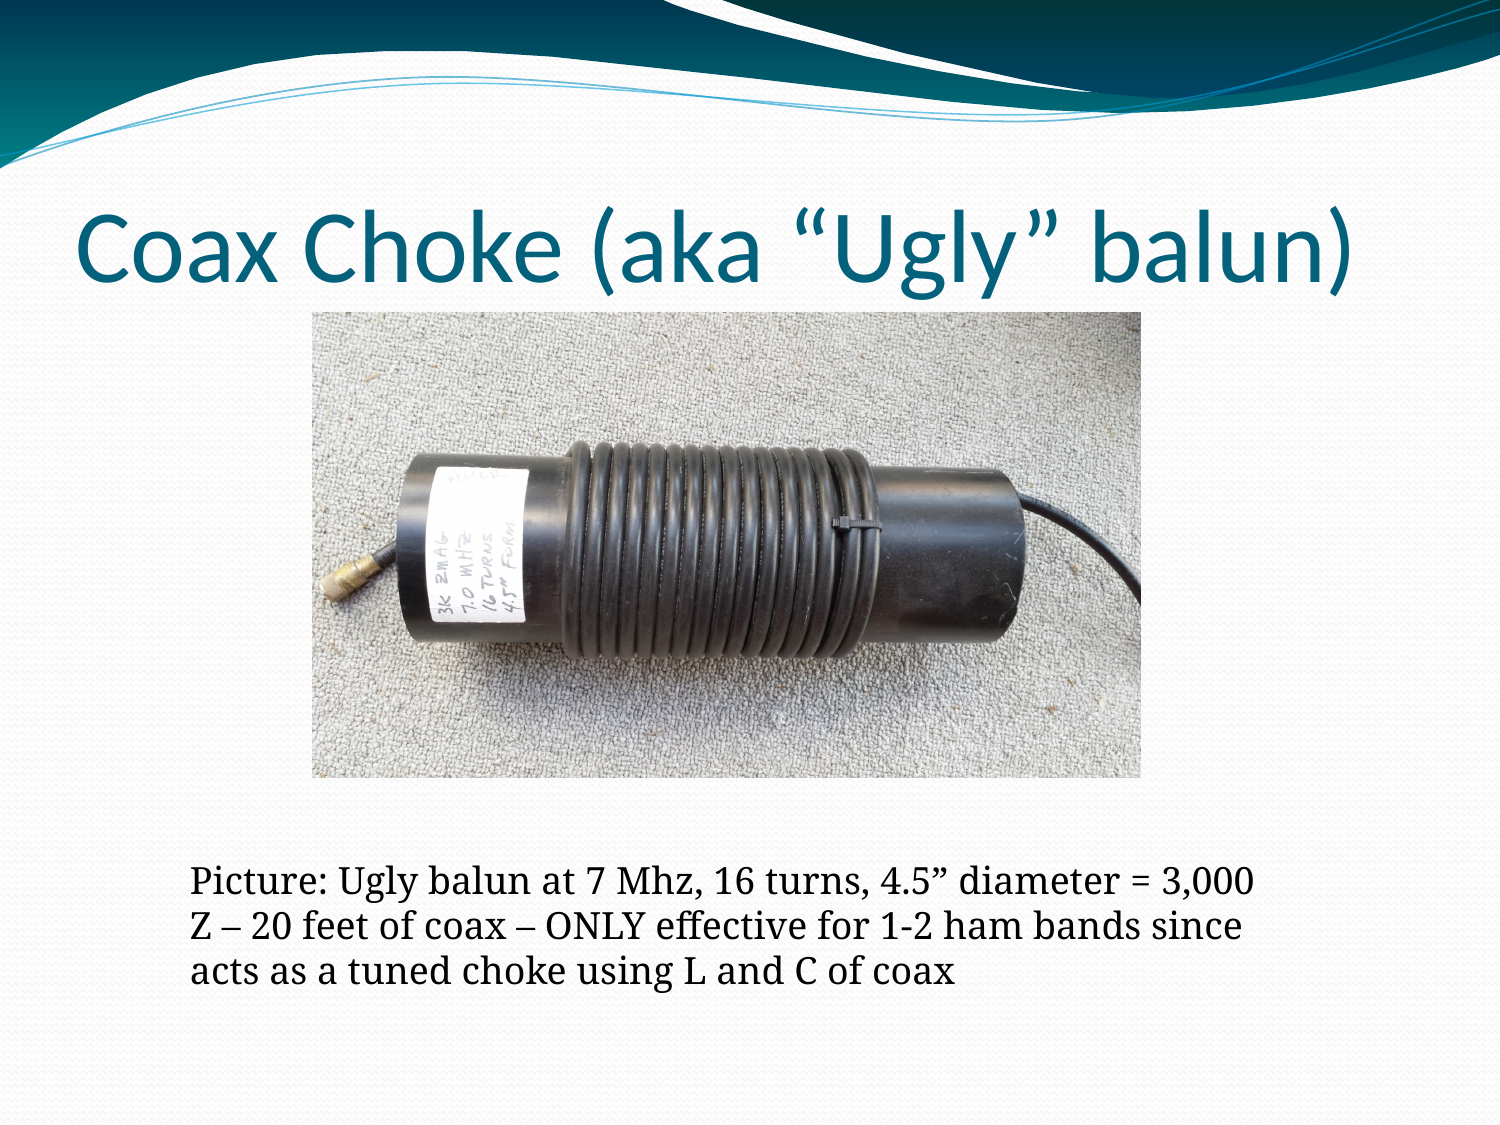

# Coax Choke (aka “Ugly” balun)
Picture: Ugly balun at 7 Mhz, 16 turns, 4.5” diameter = 3,000 Z – 20 feet of coax – ONLY effective for 1-2 ham bands since acts as a tuned choke using L and C of coax